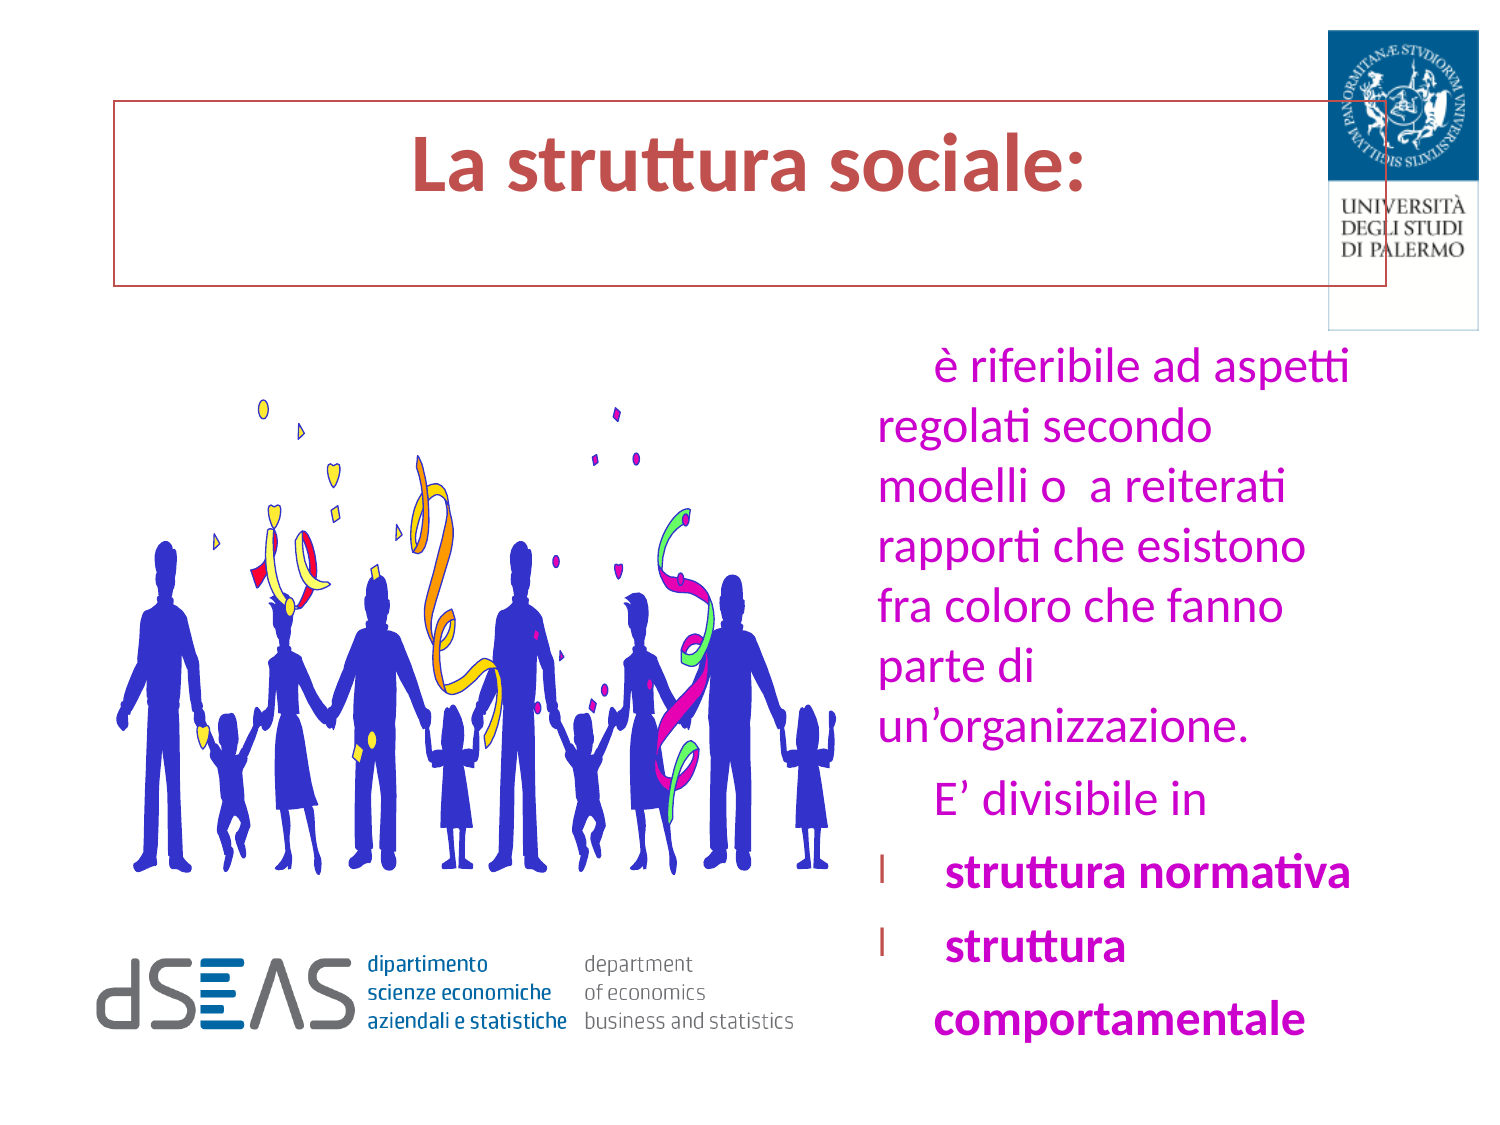

# La struttura sociale:
 è riferibile ad aspetti regolati secondo modelli o a reiterati rapporti che esistono fra coloro che fanno parte di un’organizzazione.
 E’ divisibile in
 struttura normativa
 struttura
 comportamentale